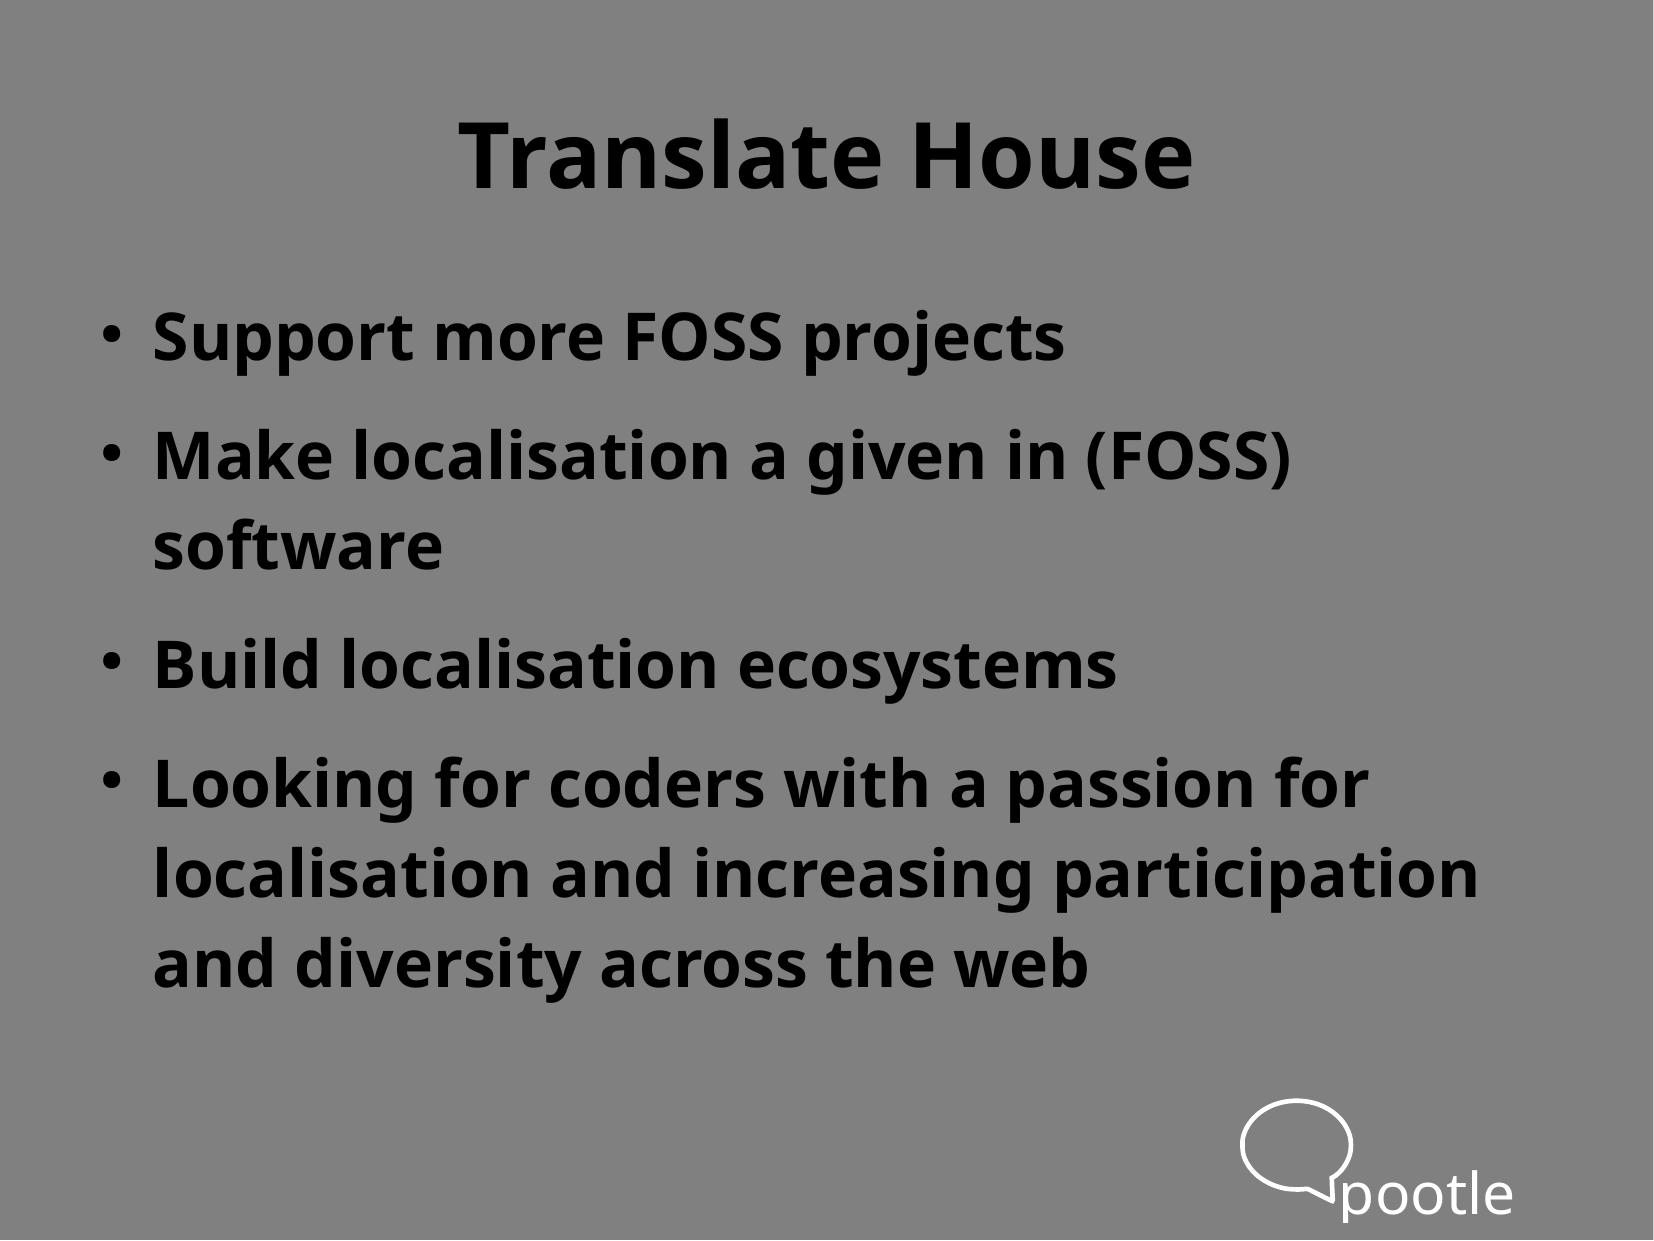

# Translate House
Support more FOSS projects
Make localisation a given in (FOSS) software
Build localisation ecosystems
Looking for coders with a passion for localisation and increasing participation and diversity across the web